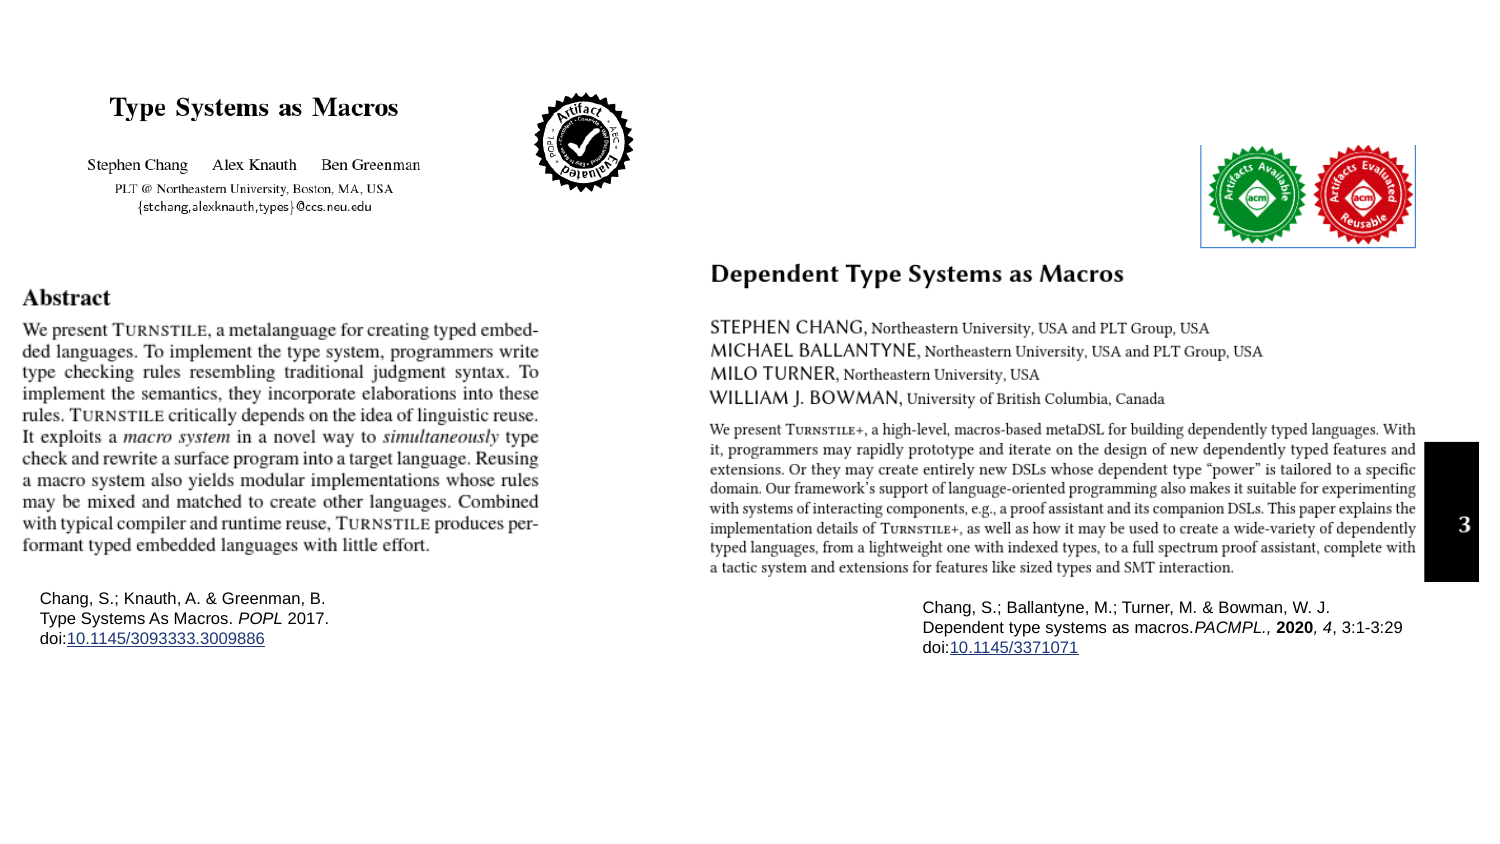

Chang, S.; Knauth, A. & Greenman, B.
Type Systems As Macros. POPL 2017.
doi:10.1145/3093333.3009886
Chang, S.; Ballantyne, M.; Turner, M. & Bowman, W. J.
Dependent type systems as macros.PACMPL., 2020, 4, 3:1-3:29
doi:10.1145/3371071